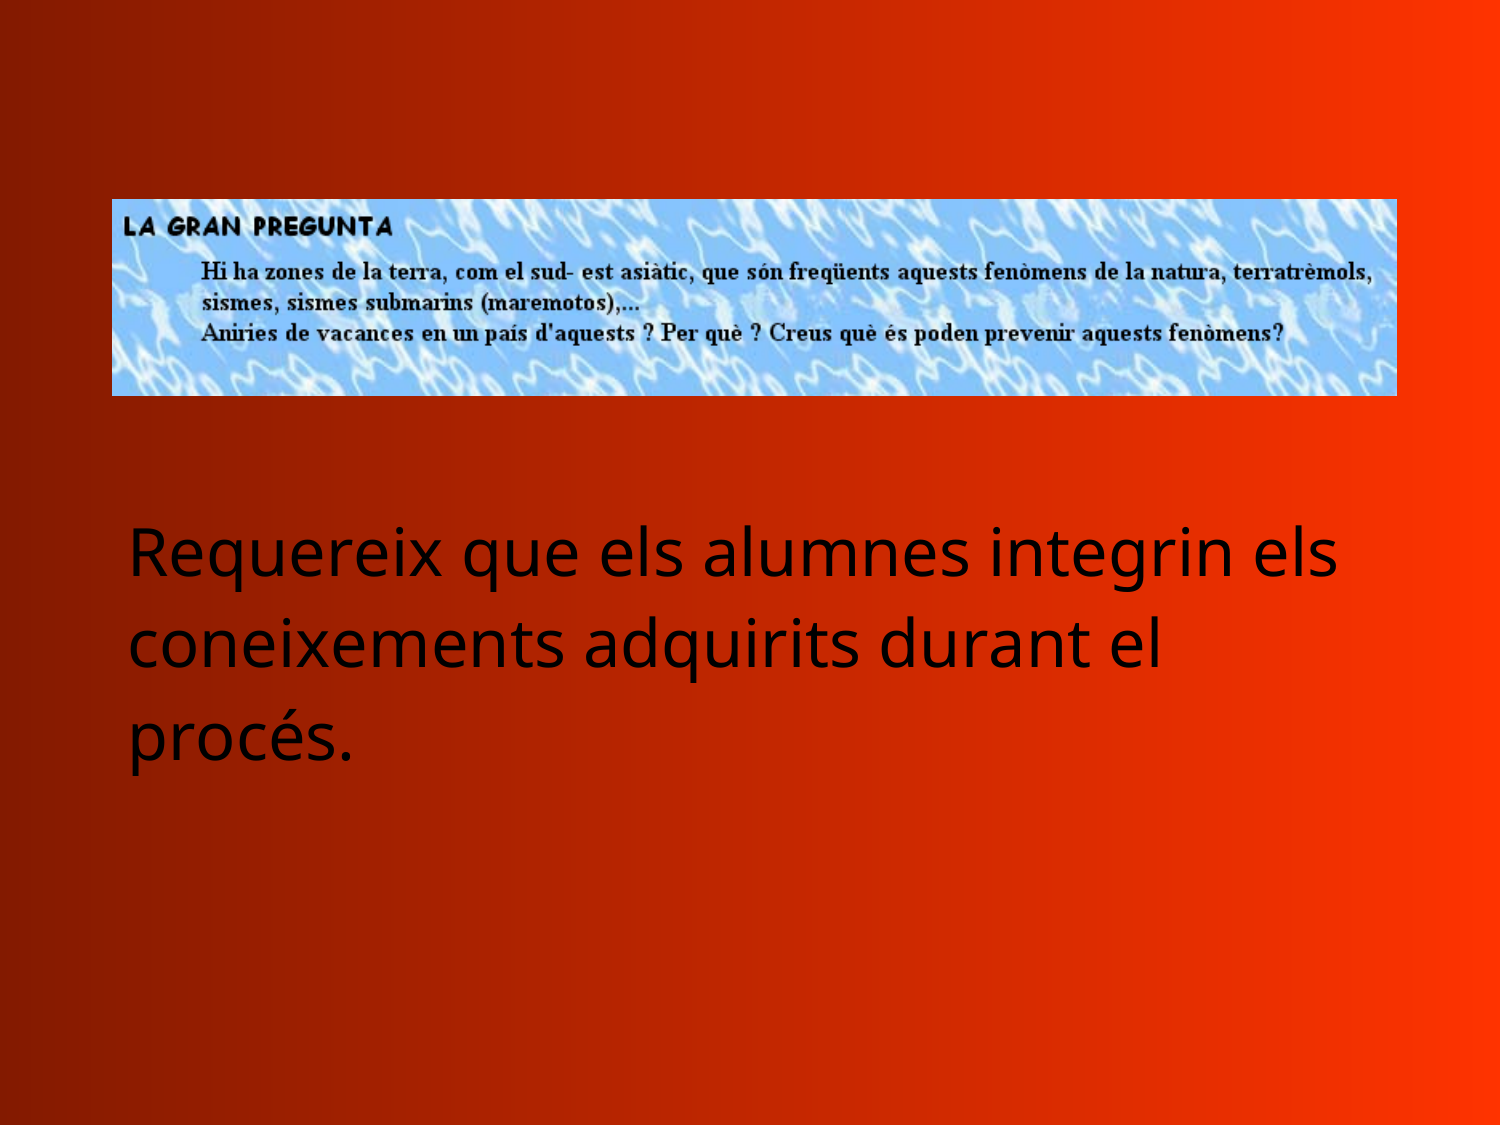

Requereix que els alumnes integrin els coneixements adquirits durant el procés.